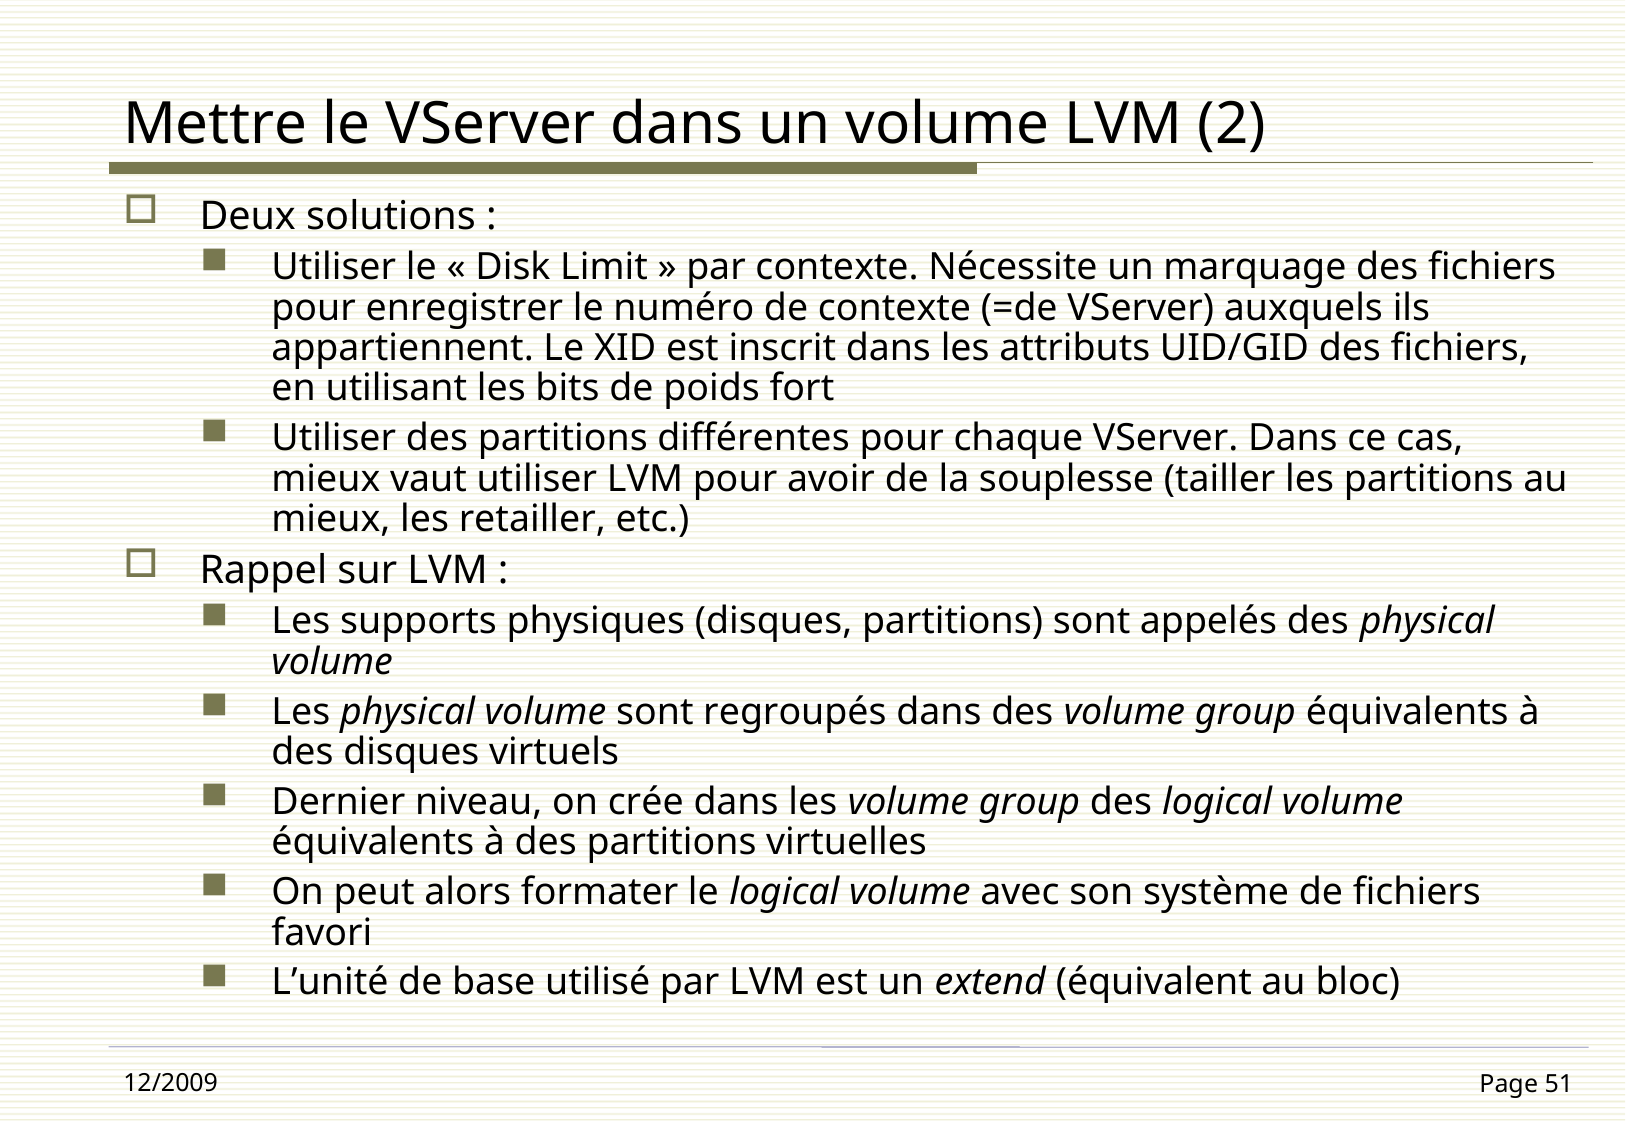

# Mettre le VServer dans un volume LVM (2)‏
Deux solutions :
Utiliser le « Disk Limit » par contexte. Nécessite un marquage des fichiers pour enregistrer le numéro de contexte (=de VServer) auxquels ils appartiennent. Le XID est inscrit dans les attributs UID/GID des fichiers, en utilisant les bits de poids fort
Utiliser des partitions différentes pour chaque VServer. Dans ce cas, mieux vaut utiliser LVM pour avoir de la souplesse (tailler les partitions au mieux, les retailler, etc.)‏
Rappel sur LVM :
Les supports physiques (disques, partitions) sont appelés des physical volume
Les physical volume sont regroupés dans des volume group équivalents à des disques virtuels
Dernier niveau, on crée dans les volume group des logical volume équivalents à des partitions virtuelles
On peut alors formater le logical volume avec son système de fichiers favori
L’unité de base utilisé par LVM est un extend (équivalent au bloc)‏
51